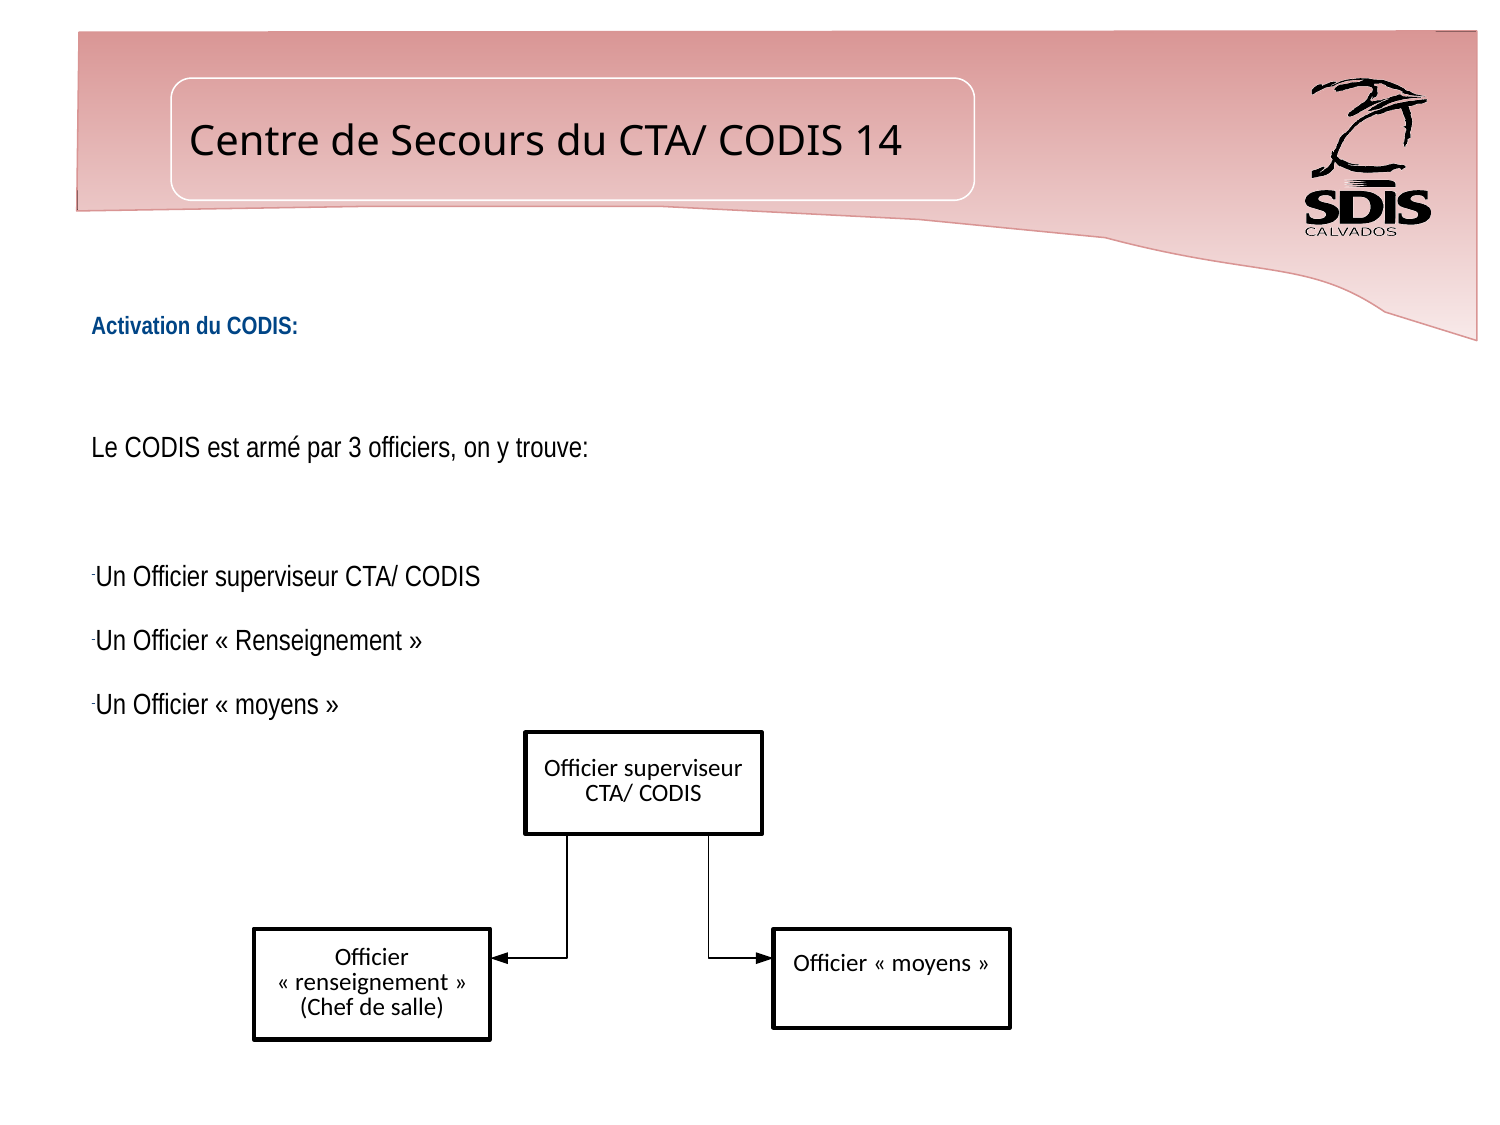

Centre de Secours du CTA/ CODIS 14
# Activation du CODIS:
Le CODIS est armé par 3 officiers, on y trouve:
Un Officier superviseur CTA/ CODIS
Un Officier « Renseignement »
Un Officier « moyens »
Officier superviseur CTA/ CODIS
Officier « renseignement »
(Chef de salle)
Officier « moyens »